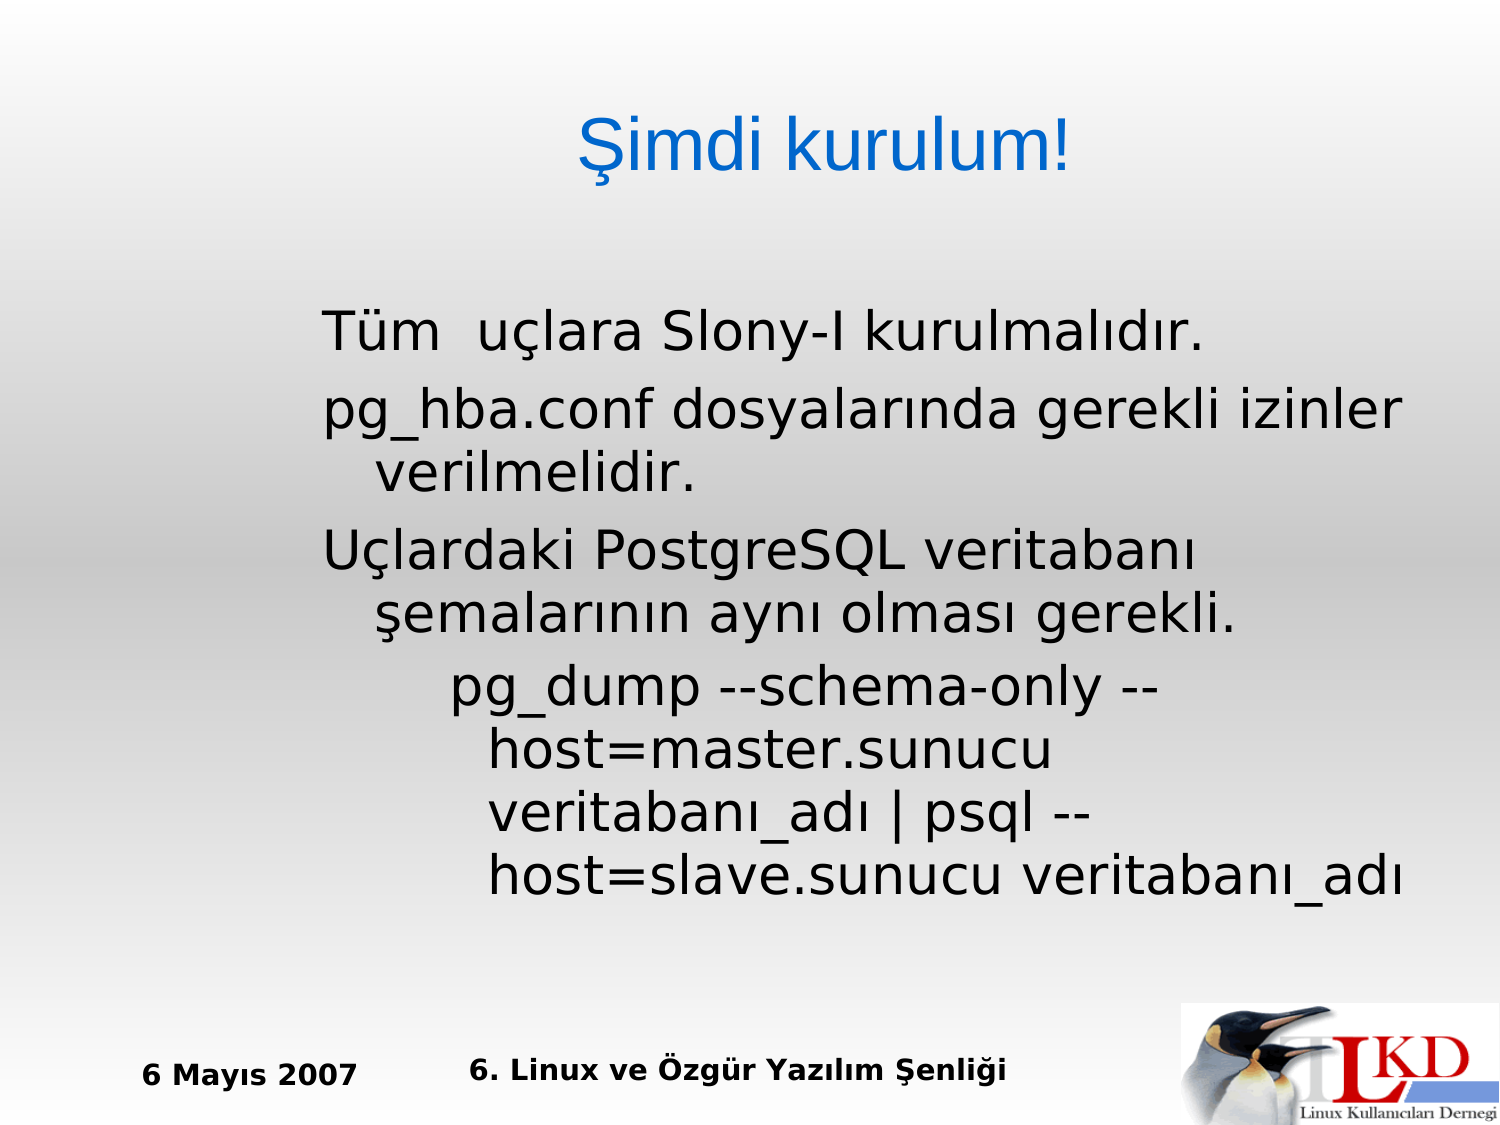

# Şimdi kurulum!
Tüm uçlara Slony-I kurulmalıdır.
pg_hba.conf dosyalarında gerekli izinler verilmelidir.
Uçlardaki PostgreSQL veritabanı şemalarının aynı olması gerekli.
pg_dump --schema-only --host=master.sunucu veritabanı_adı | psql --host=slave.sunucu veritabanı_adı